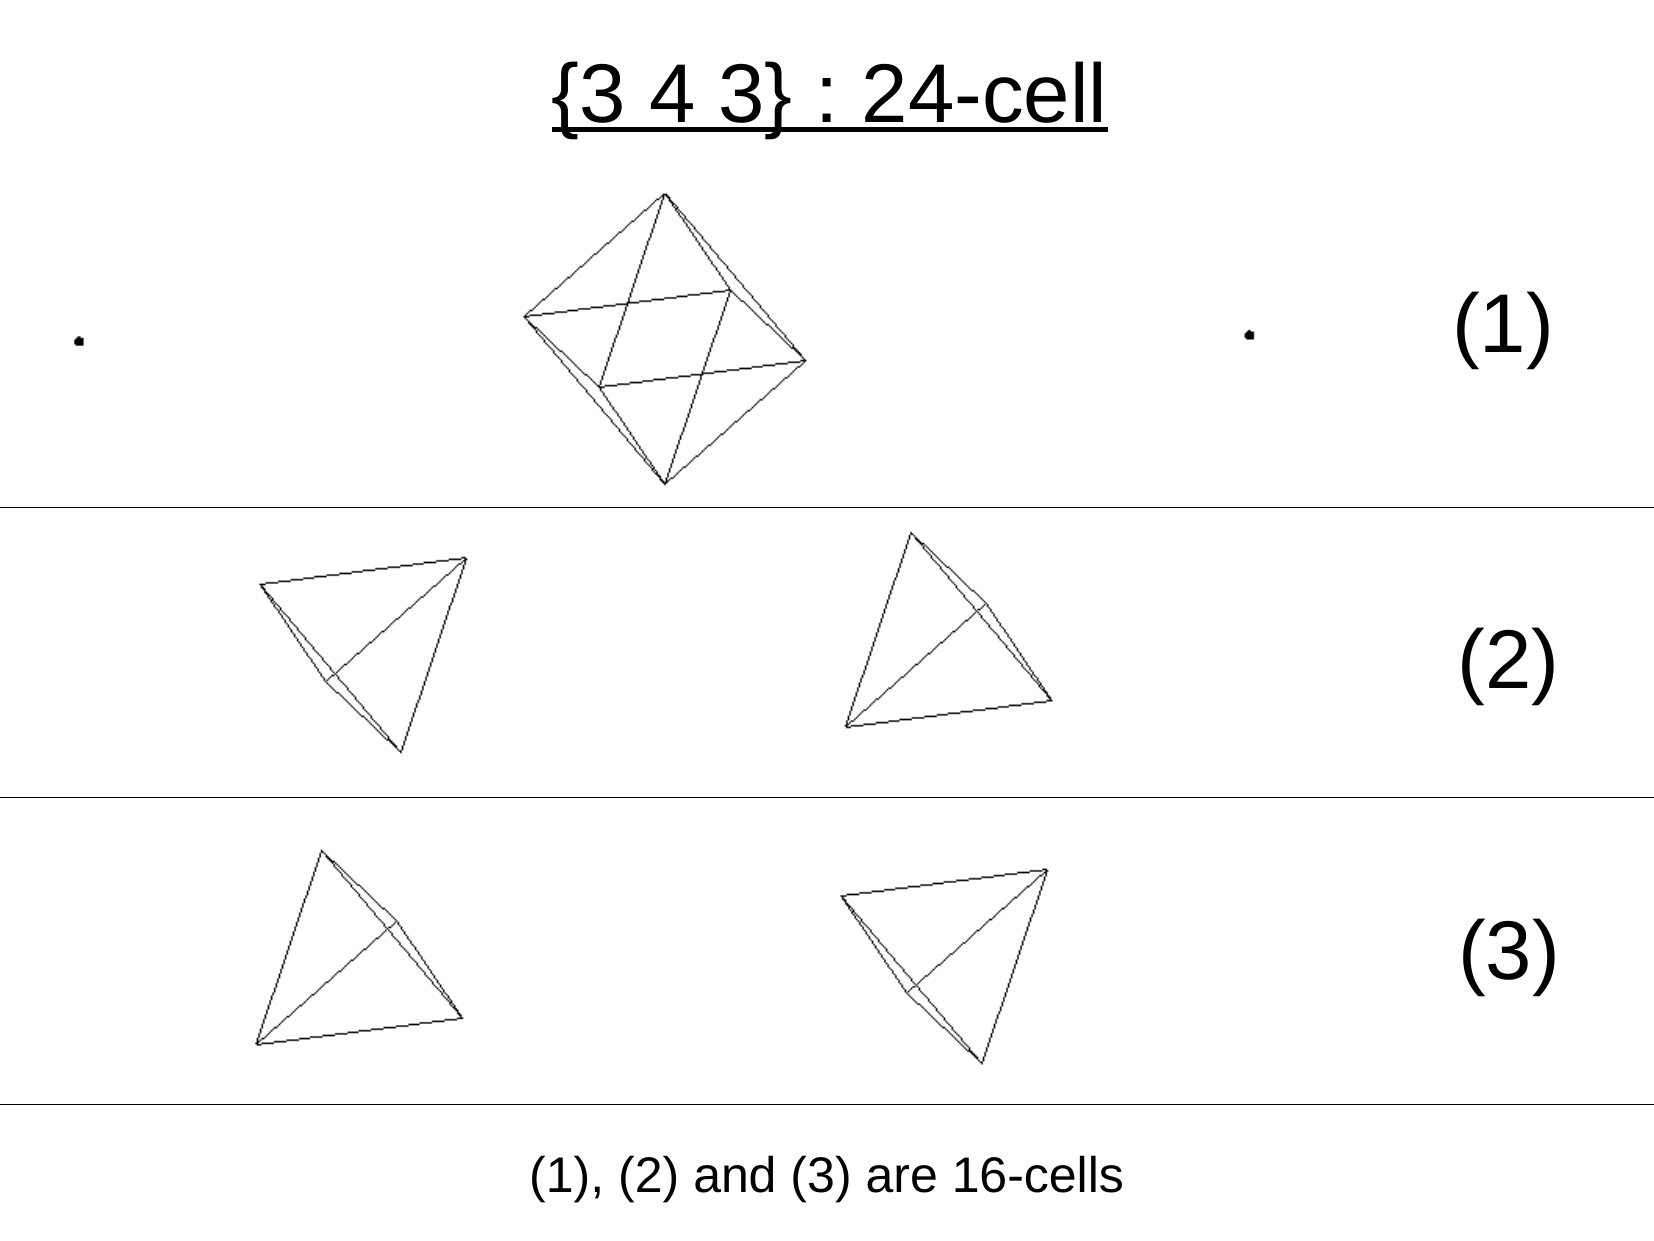

# {3 4 3} : 24-cell
(1)
(2)
(3)
(1), (2) and (3) are 16-cells